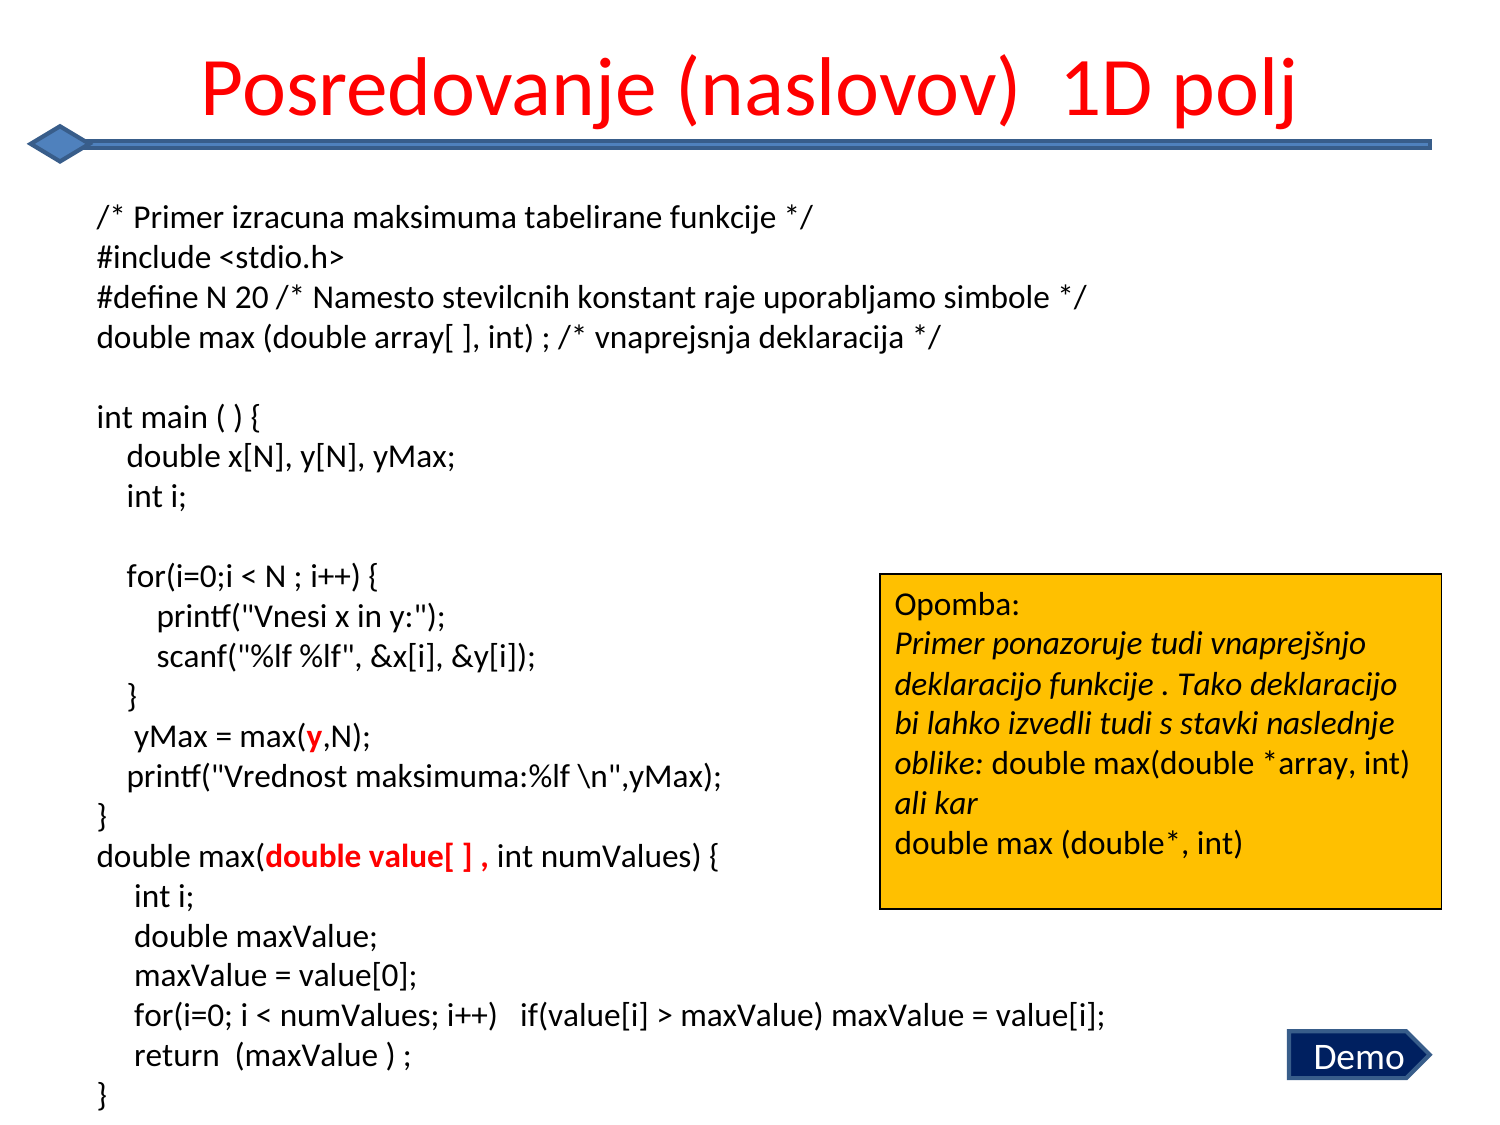

# Posredovanje (naslovov) 1D polj
/* Primer izracuna maksimuma tabelirane funkcije */
#include <stdio.h>
#define N 20 /* Namesto stevilcnih konstant raje uporabljamo simbole */
double max (double array[ ], int) ; /* vnaprejsnja deklaracija */
int main ( ) {
 double x[N], y[N], yMax;
 int i;
 for(i=0;i < N ; i++) {
 printf("Vnesi x in y:");
 scanf("%lf %lf", &x[i], &y[i]);
 }
 yMax = max(y,N);
 printf("Vrednost maksimuma:%lf \n",yMax);
}
double max(double value[ ] , int numValues) {
 int i;
 double maxValue;
 maxValue = value[0];
 for(i=0; i < numValues; i++) if(value[i] > maxValue) maxValue = value[i];
 return (maxValue ) ;
}
Opomba:
Primer ponazoruje tudi vnaprejšnjo deklaracijo funkcije . Tako deklaracijo bi lahko izvedli tudi s stavki naslednje oblike: double max(double *array, int)
ali kar
double max (double*, int)
Demo